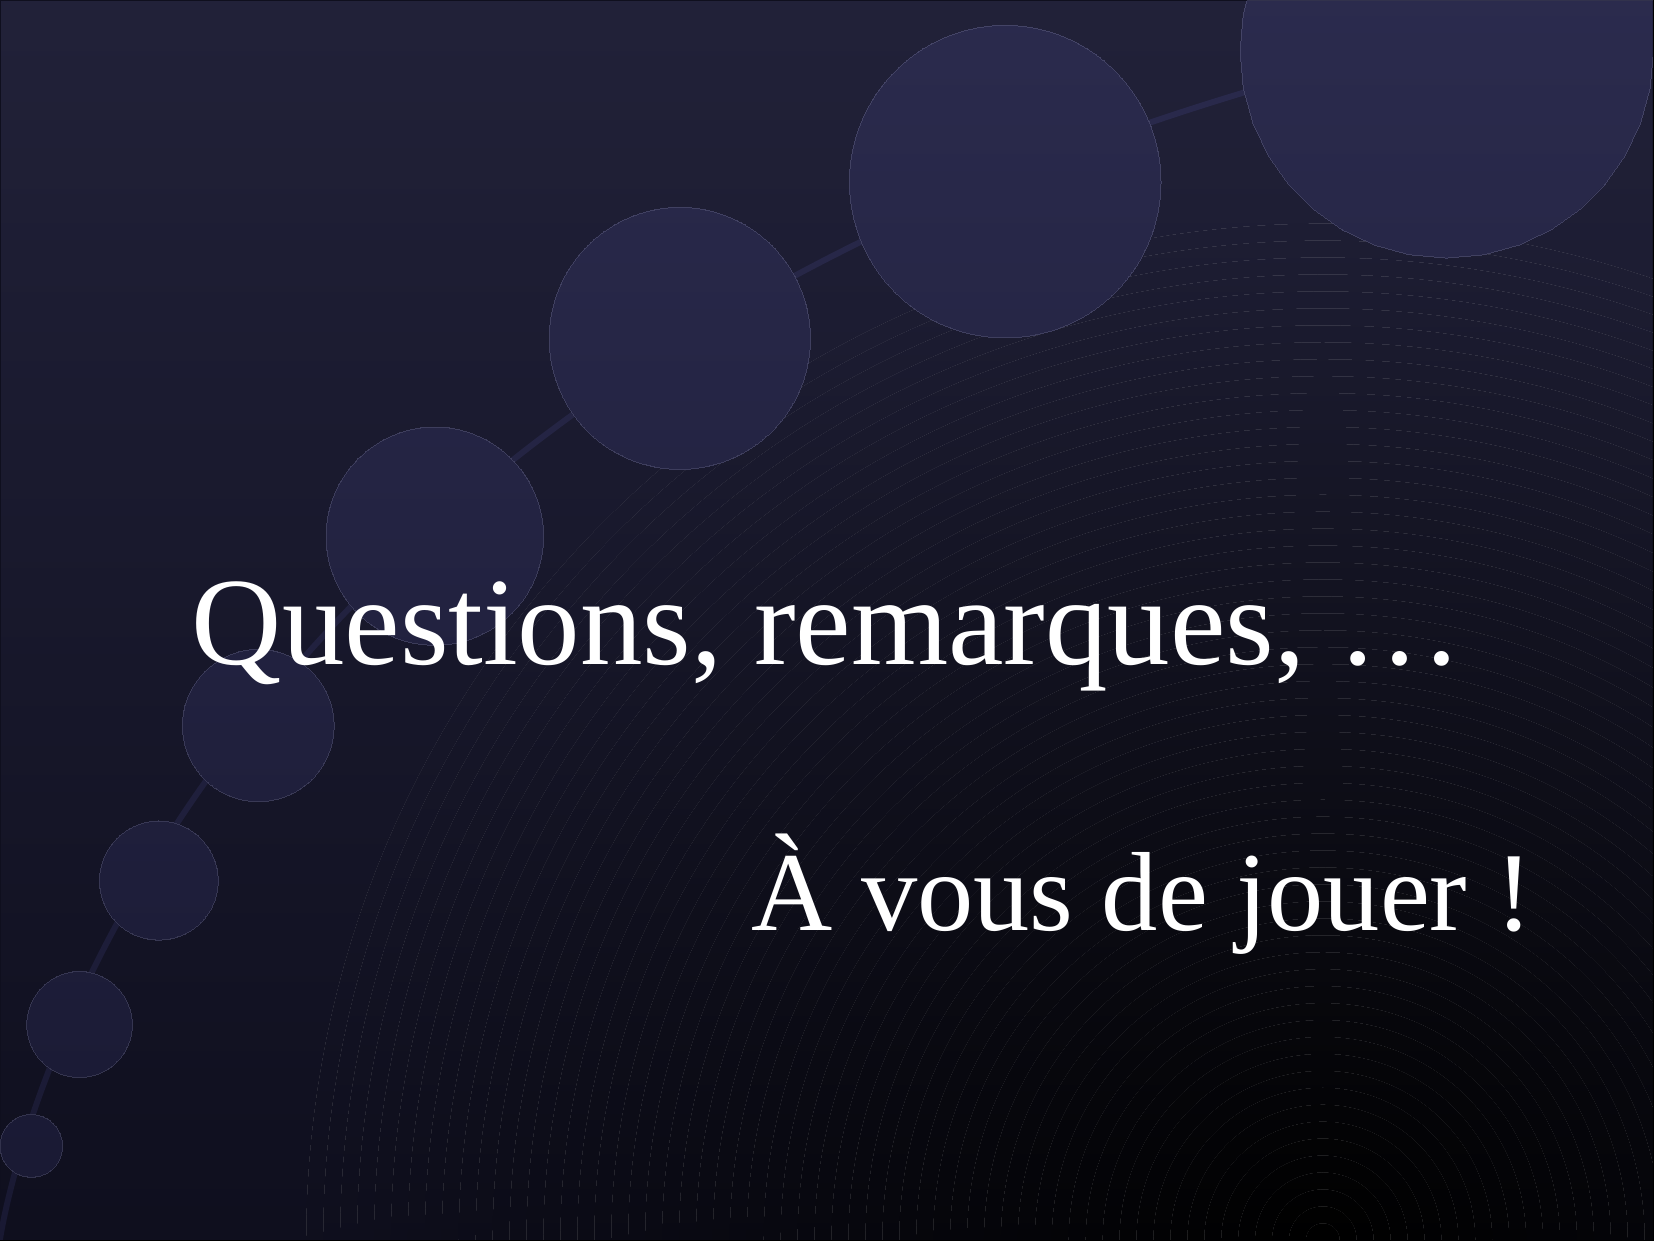

# Questions, remarques, …
À vous de jouer !